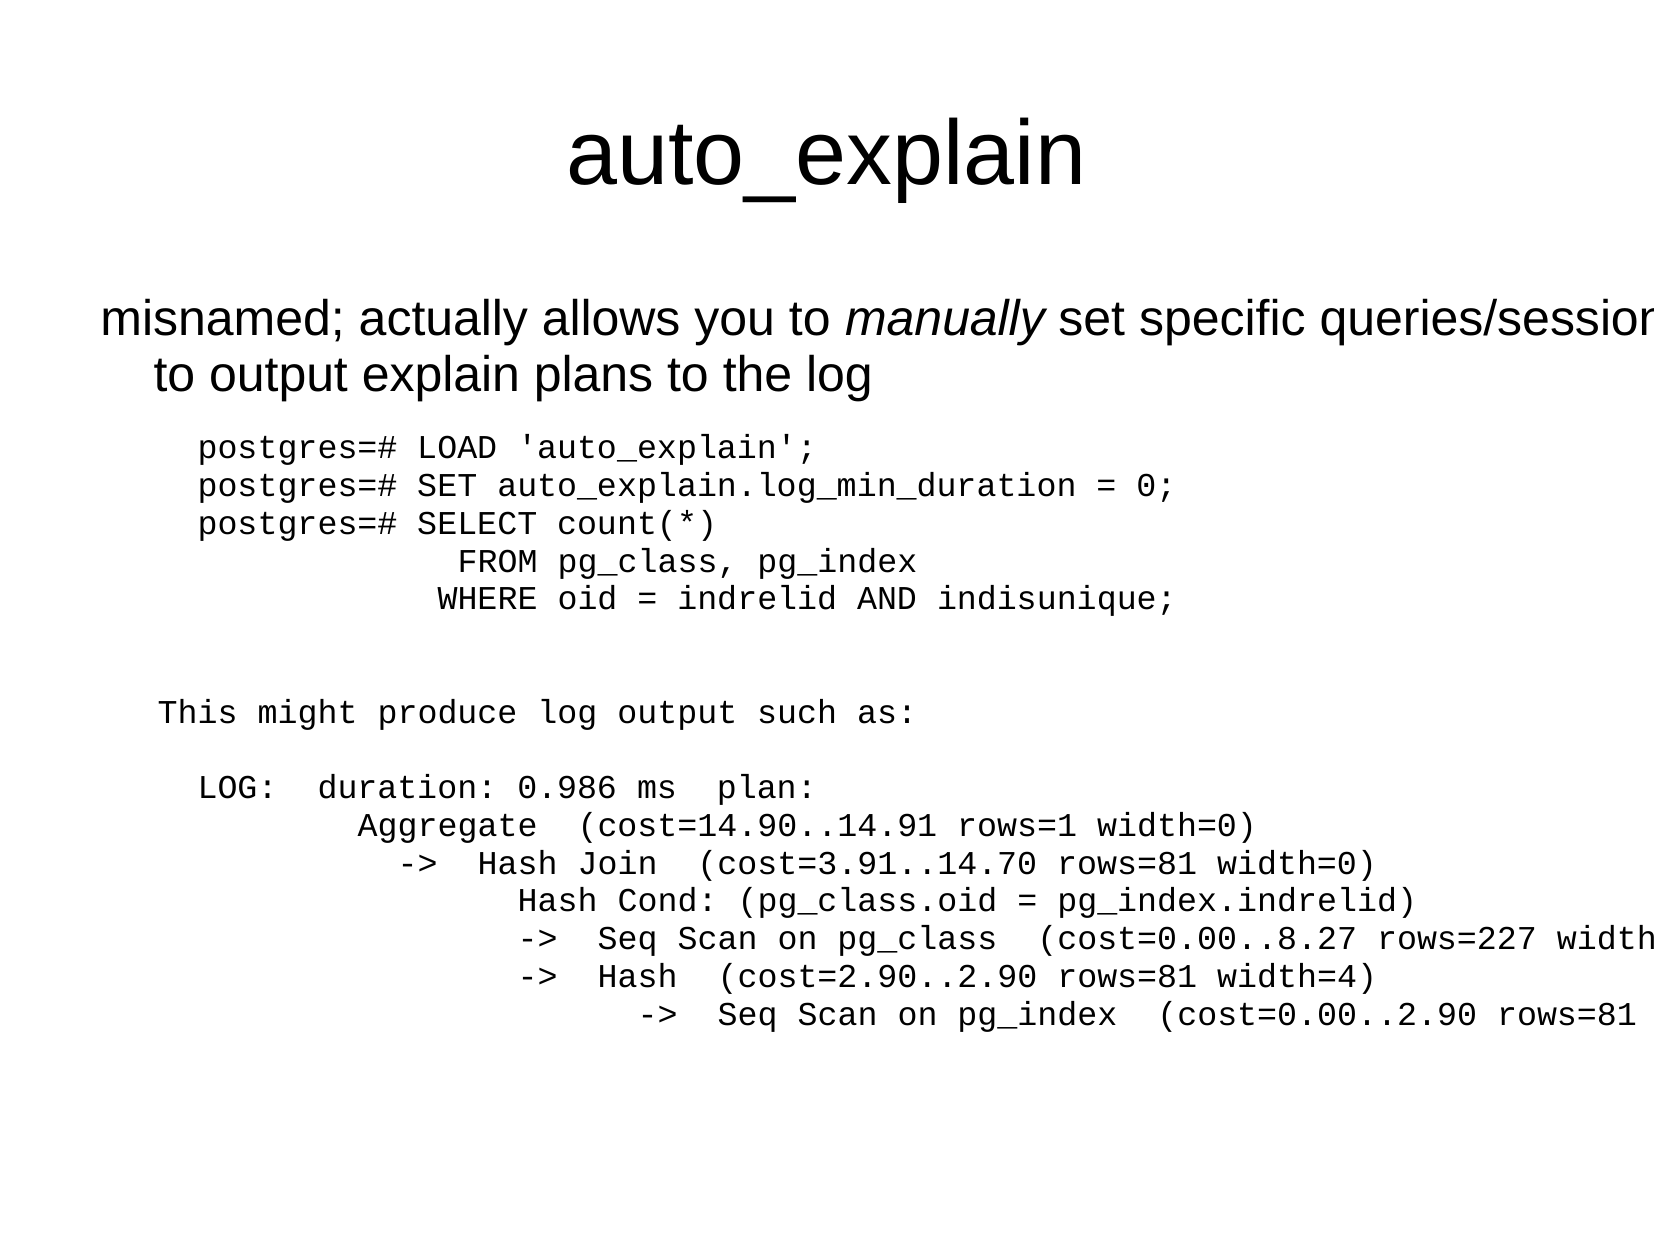

# auto_explain
misnamed; actually allows you to manually set specific queries/sessions/functions to output explain plans to the log
 postgres=# LOAD 'auto_explain';
 postgres=# SET auto_explain.log_min_duration = 0;
 postgres=# SELECT count(*)
 FROM pg_class, pg_index
 WHERE oid = indrelid AND indisunique;
This might produce log output such as:
 LOG: duration: 0.986 ms plan:
 Aggregate (cost=14.90..14.91 rows=1 width=0)
 -> Hash Join (cost=3.91..14.70 rows=81 width=0)
 Hash Cond: (pg_class.oid = pg_index.indrelid)
 -> Seq Scan on pg_class (cost=0.00..8.27 rows=227 width=4)
 -> Hash (cost=2.90..2.90 rows=81 width=4)
 -> Seq Scan on pg_index (cost=0.00..2.90 rows=81 width=4)